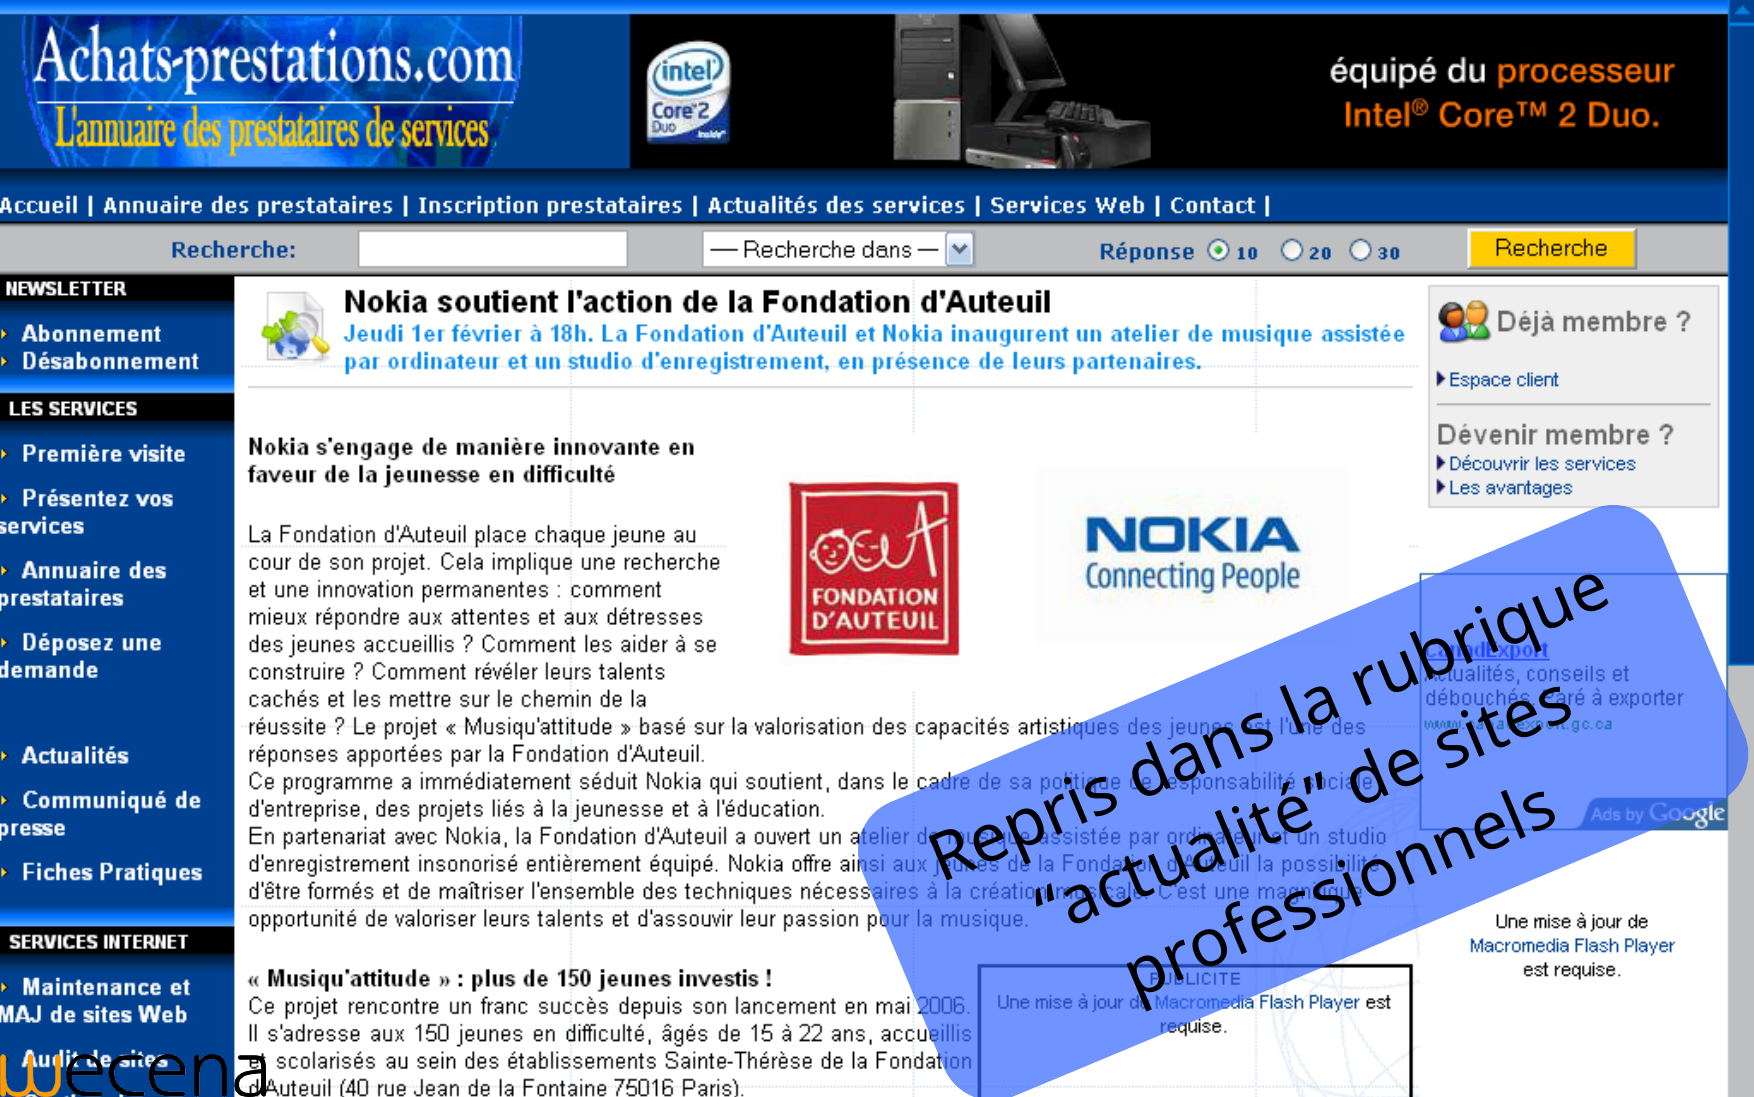

Repris dans la rubrique “actualité” de sites professionnels